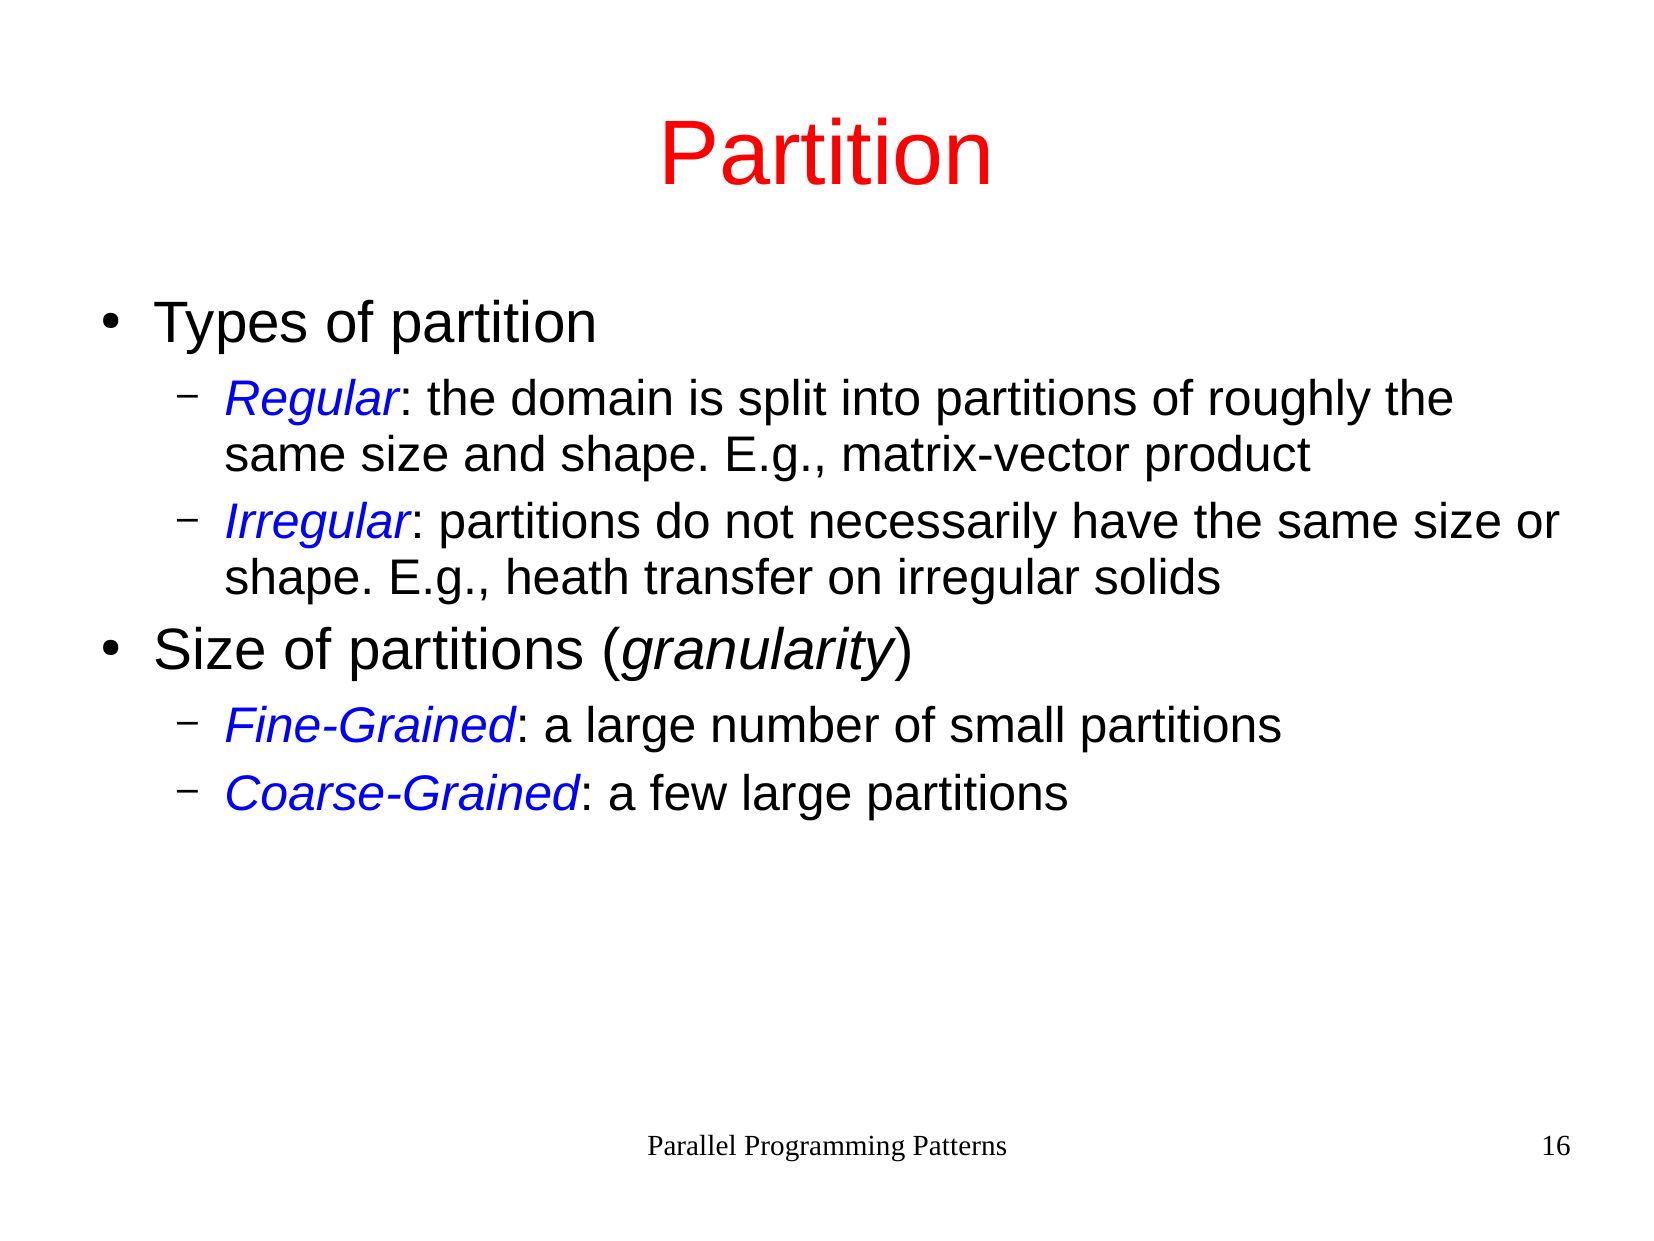

# Partition
Types of partition
Regular: the domain is split into partitions of roughly the same size and shape. E.g., matrix-vector product
Irregular: partitions do not necessarily have the same size or shape. E.g., heath transfer on irregular solids
Size of partitions (granularity)
Fine-Grained: a large number of small partitions
Coarse-Grained: a few large partitions
Parallel Programming Patterns
16